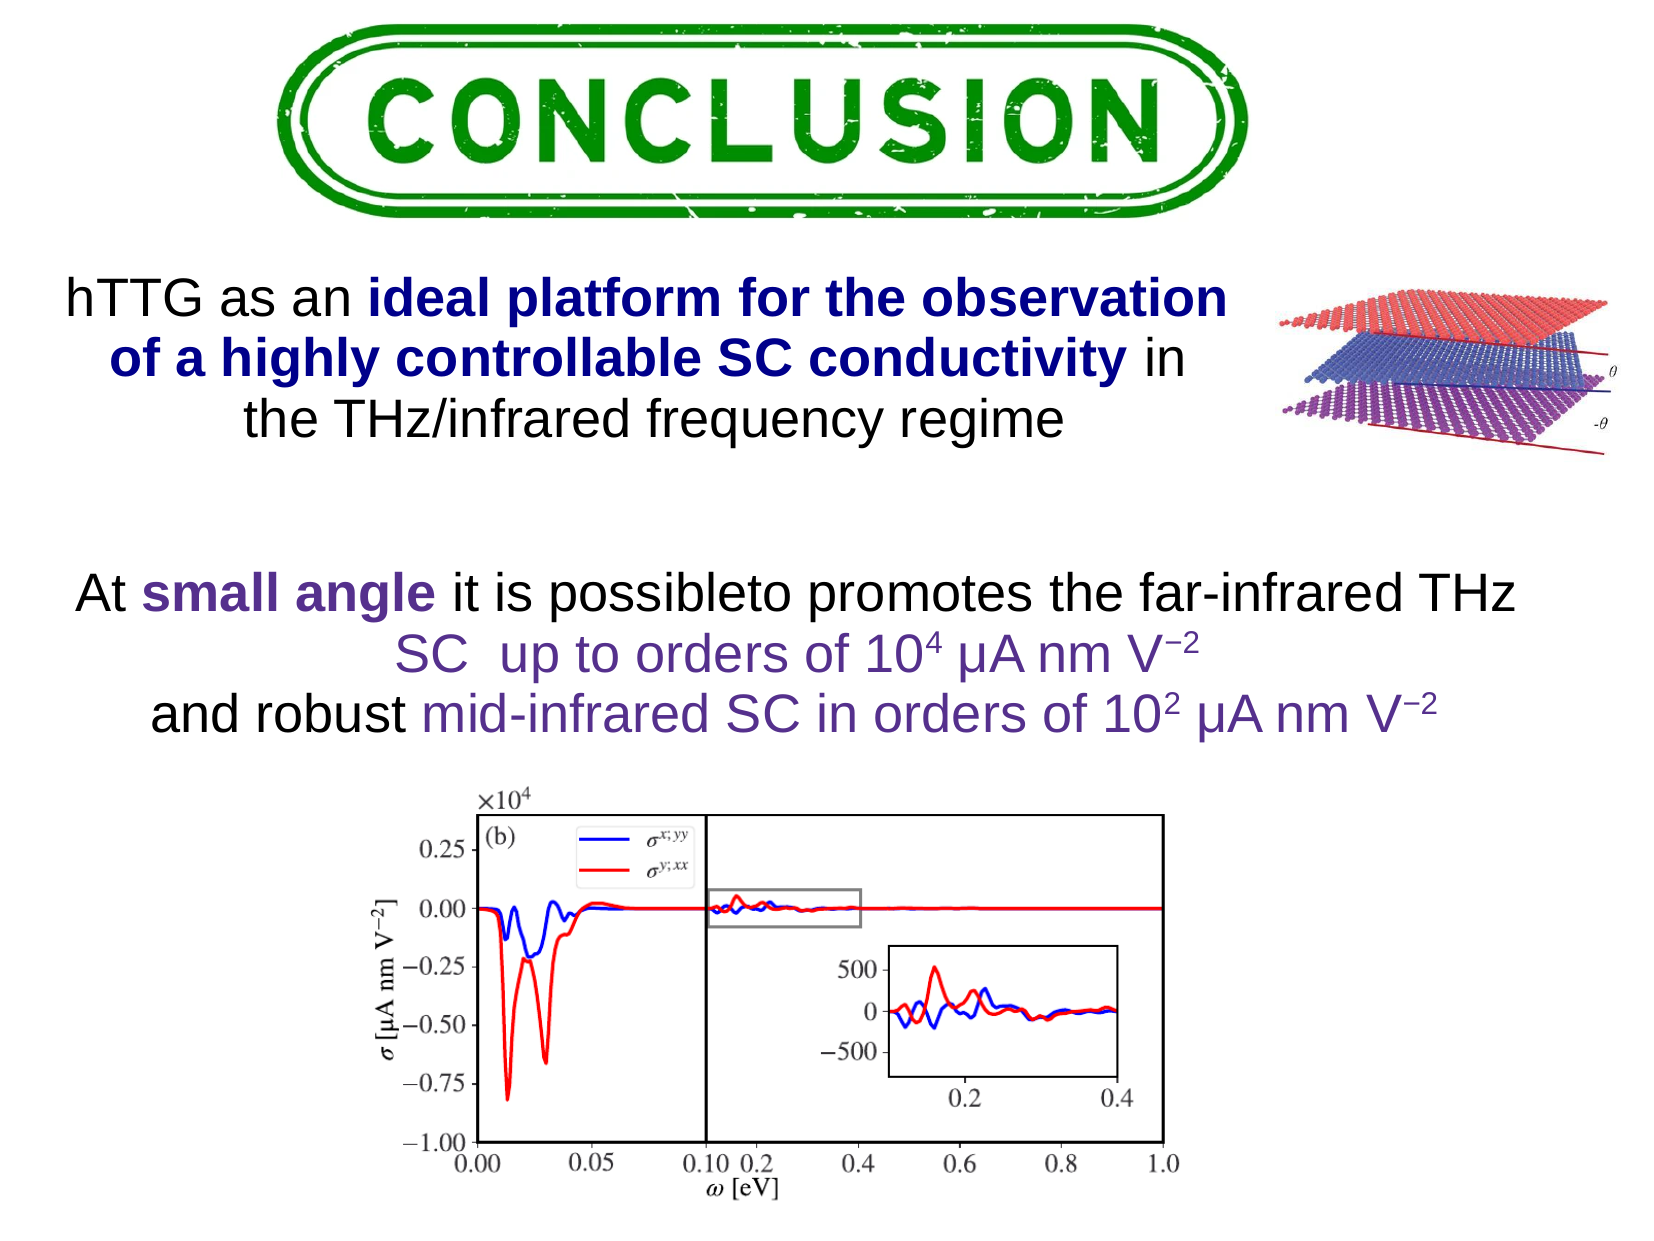

hTTG as an ideal platform for the observation
of a highly controllable SC conductivity in
the THz/infrared frequency regime
At small angle it is possibleto promotes the far-infrared THz SC up to orders of 104 μA nm V−2
 and robust mid-infrared SC in orders of 102 μA nm V−2